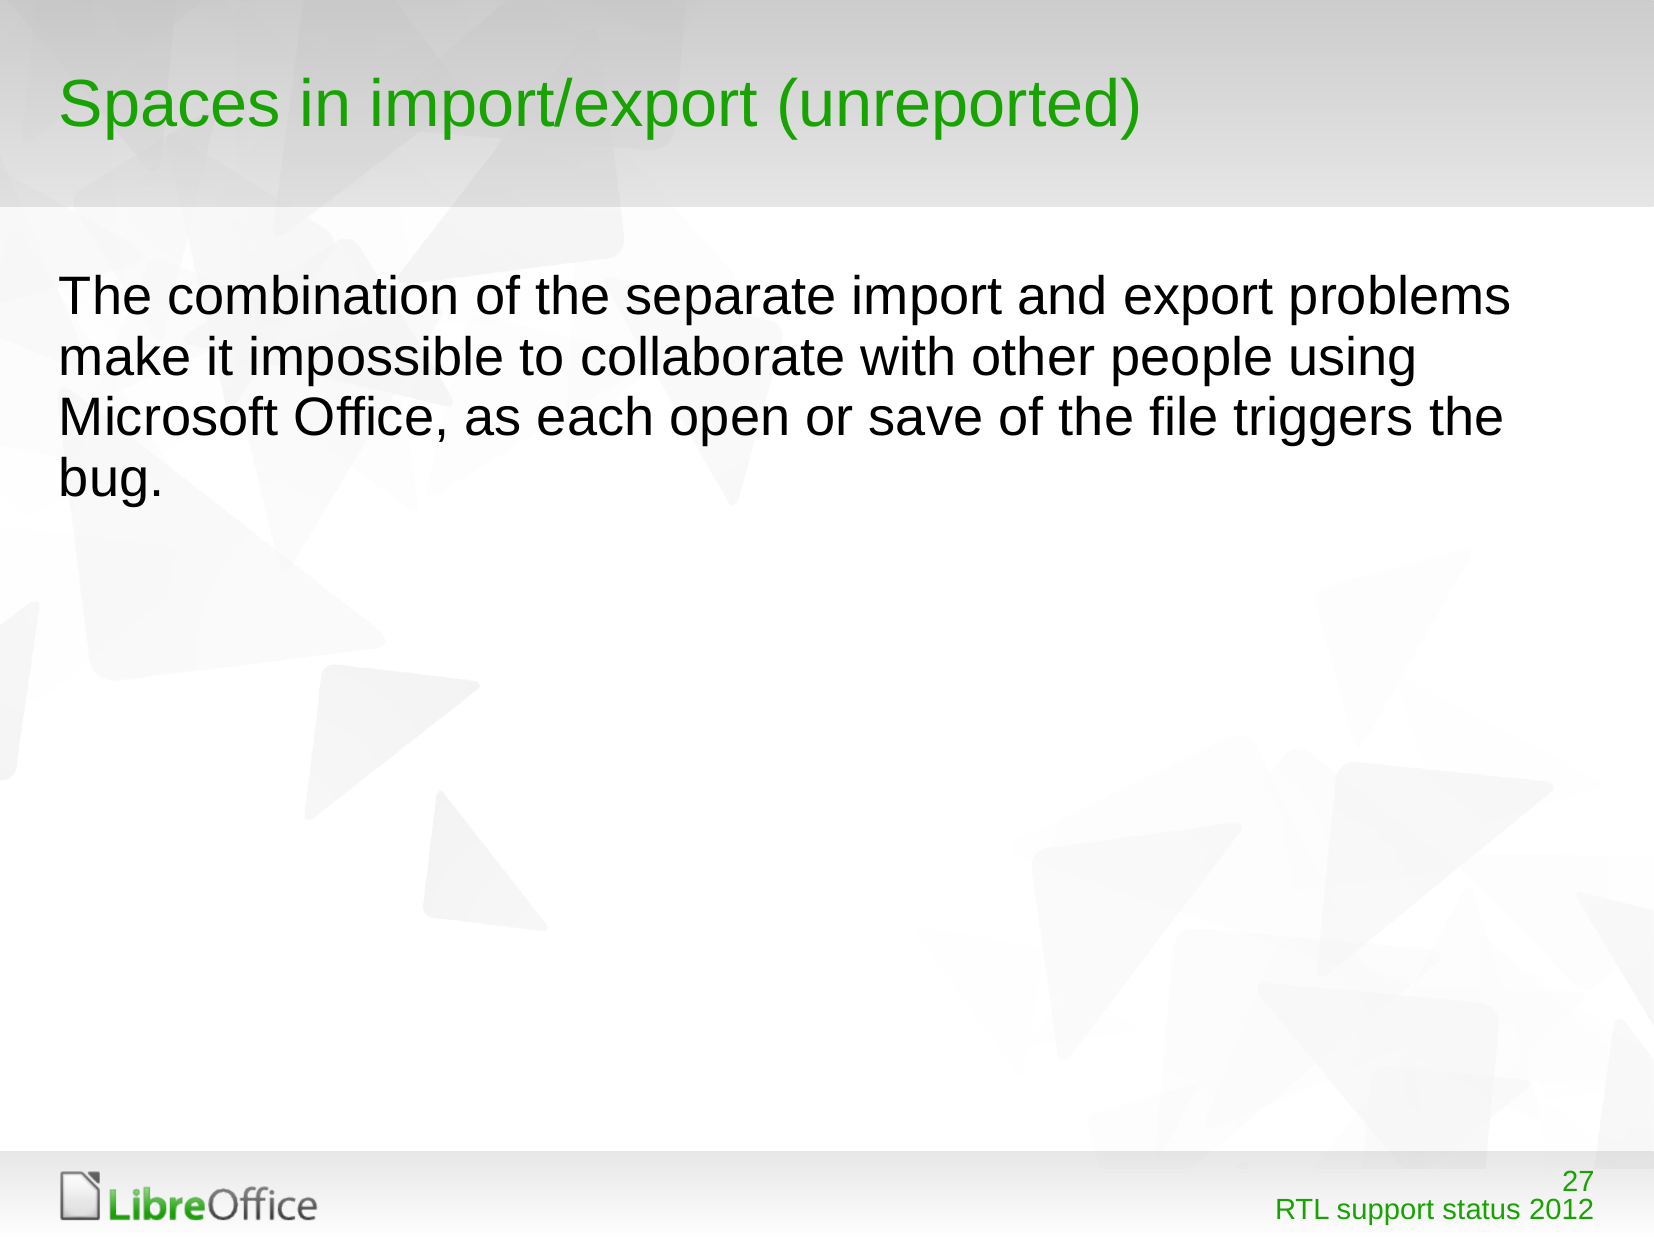

# Spaces in import/export (unreported)
The combination of the separate import and export problems make it impossible to collaborate with other people using Microsoft Office, as each open or save of the file triggers the bug.
27
RTL support status 2012